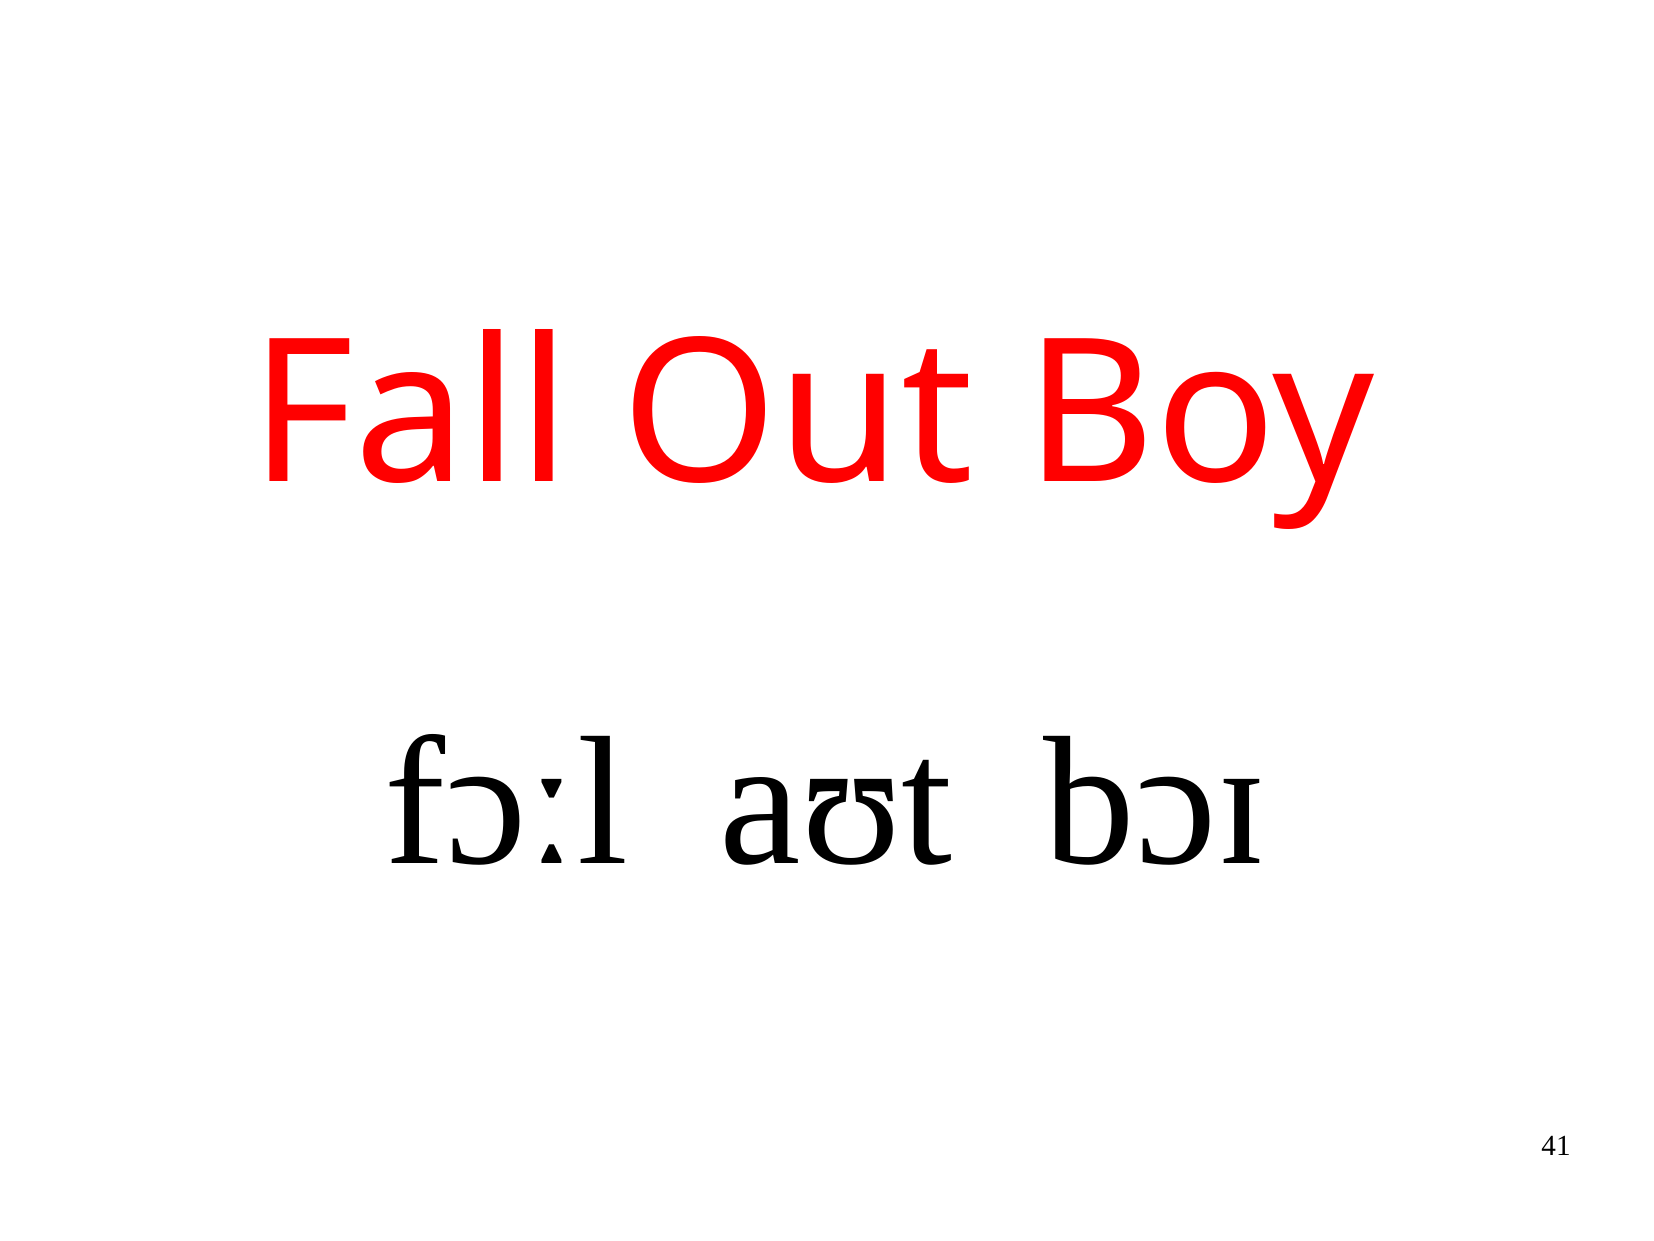

Fall Out Boy
# fɔːl aʊt bɔɪ
41